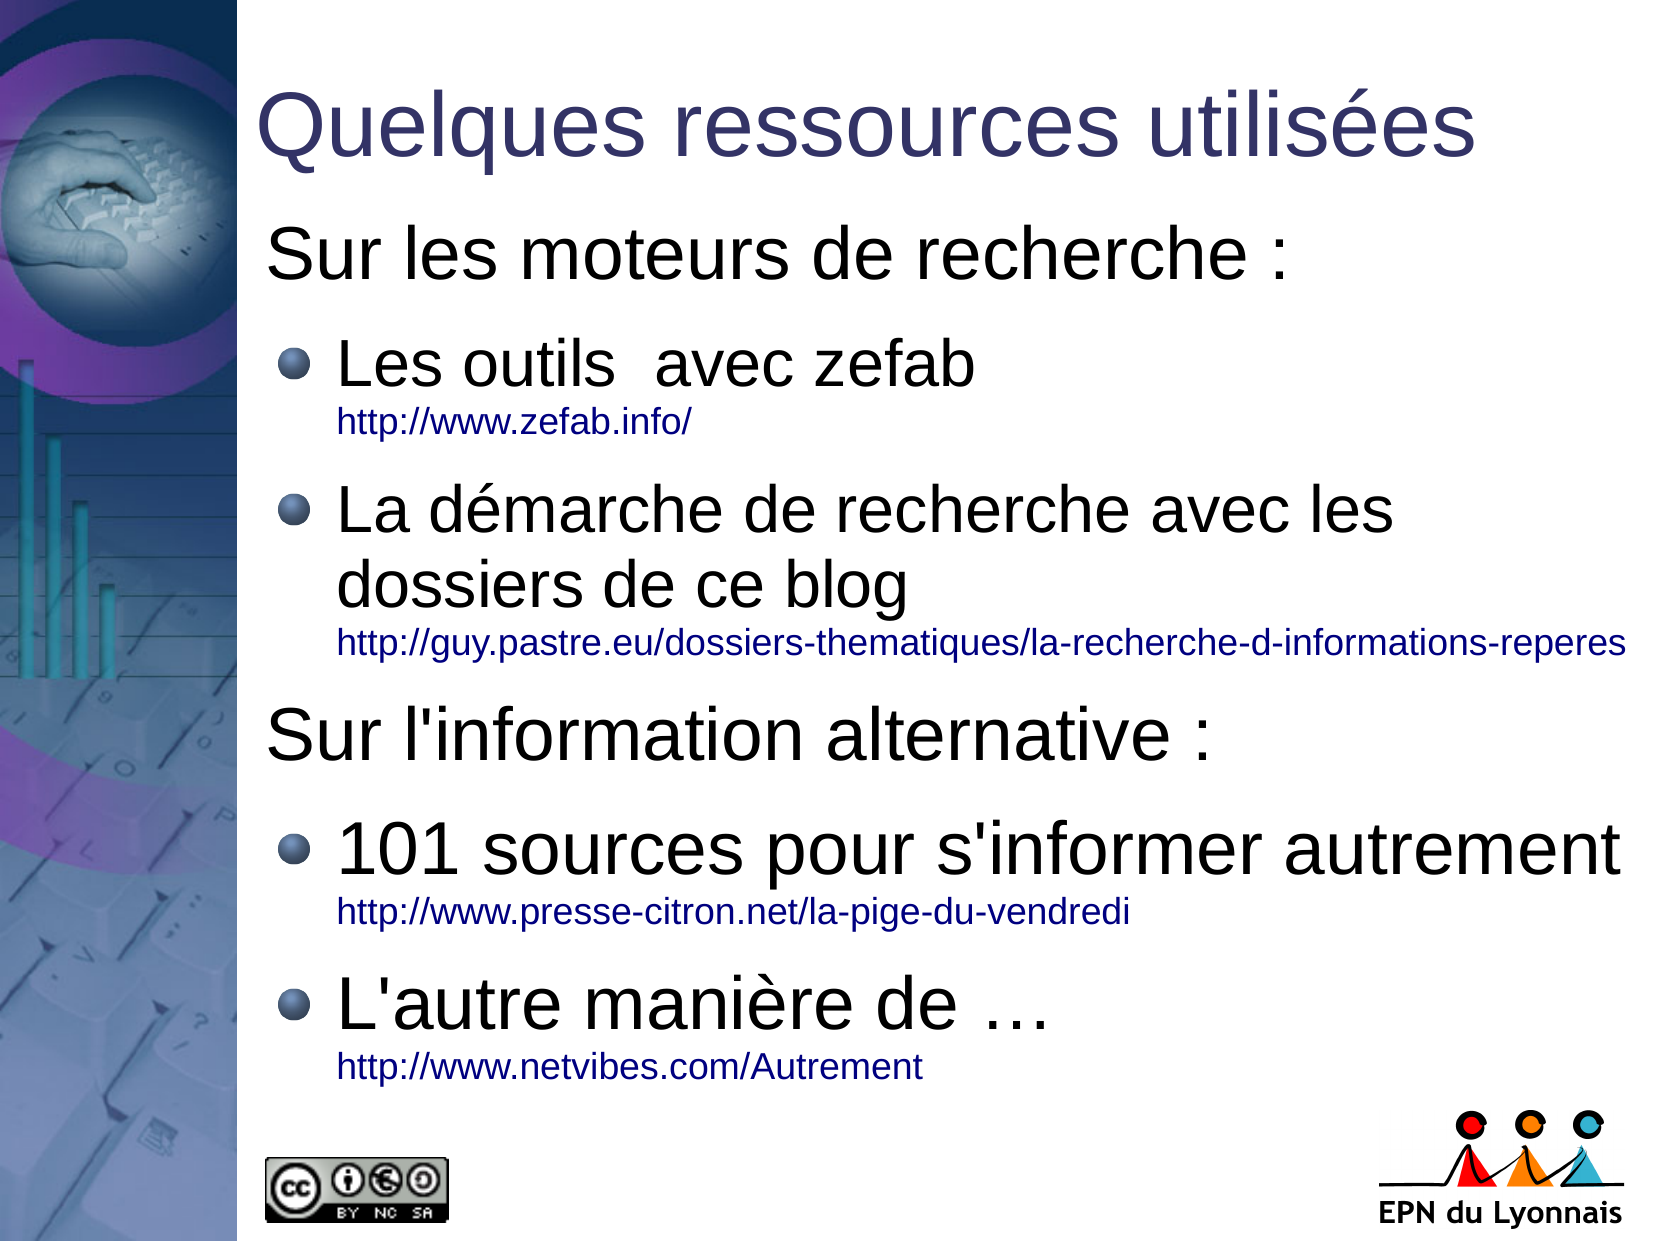

# Quelques ressources utilisées
Sur les moteurs de recherche :
Les outils avec zefab
http://www.zefab.info/
La démarche de recherche avec les dossiers de ce blog
http://guy.pastre.eu/dossiers-thematiques/la-recherche-d-informations-reperes
Sur l'information alternative :
101 sources pour s'informer autrement
http://www.presse-citron.net/la-pige-du-vendredi
L'autre manière de …
http://www.netvibes.com/Autrement